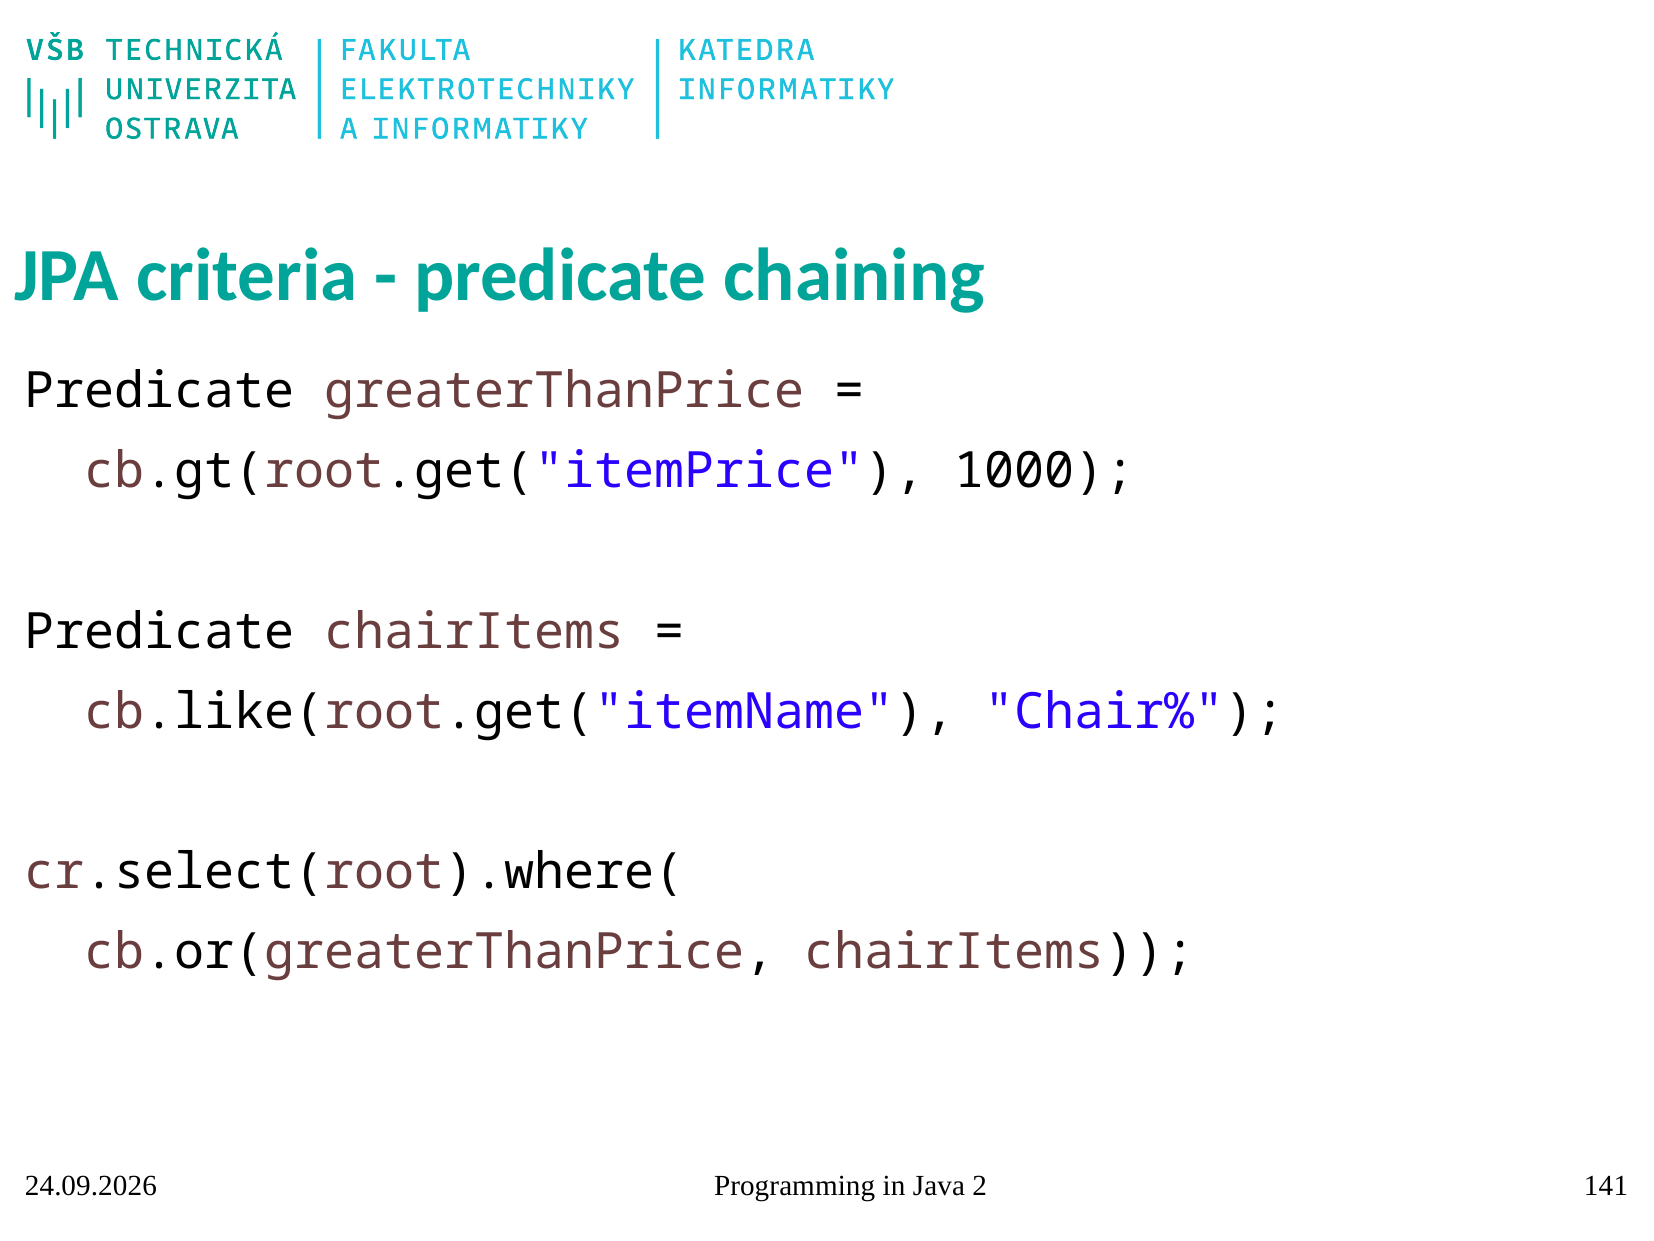

# JPA criteria - predicate chaining
Predicate greaterThanPrice =
 cb.gt(root.get("itemPrice"), 1000);
Predicate chairItems =
 cb.like(root.get("itemName"), "Chair%");
cr.select(root).where(
 cb.or(greaterThanPrice, chairItems));
Programming in Java 2
141